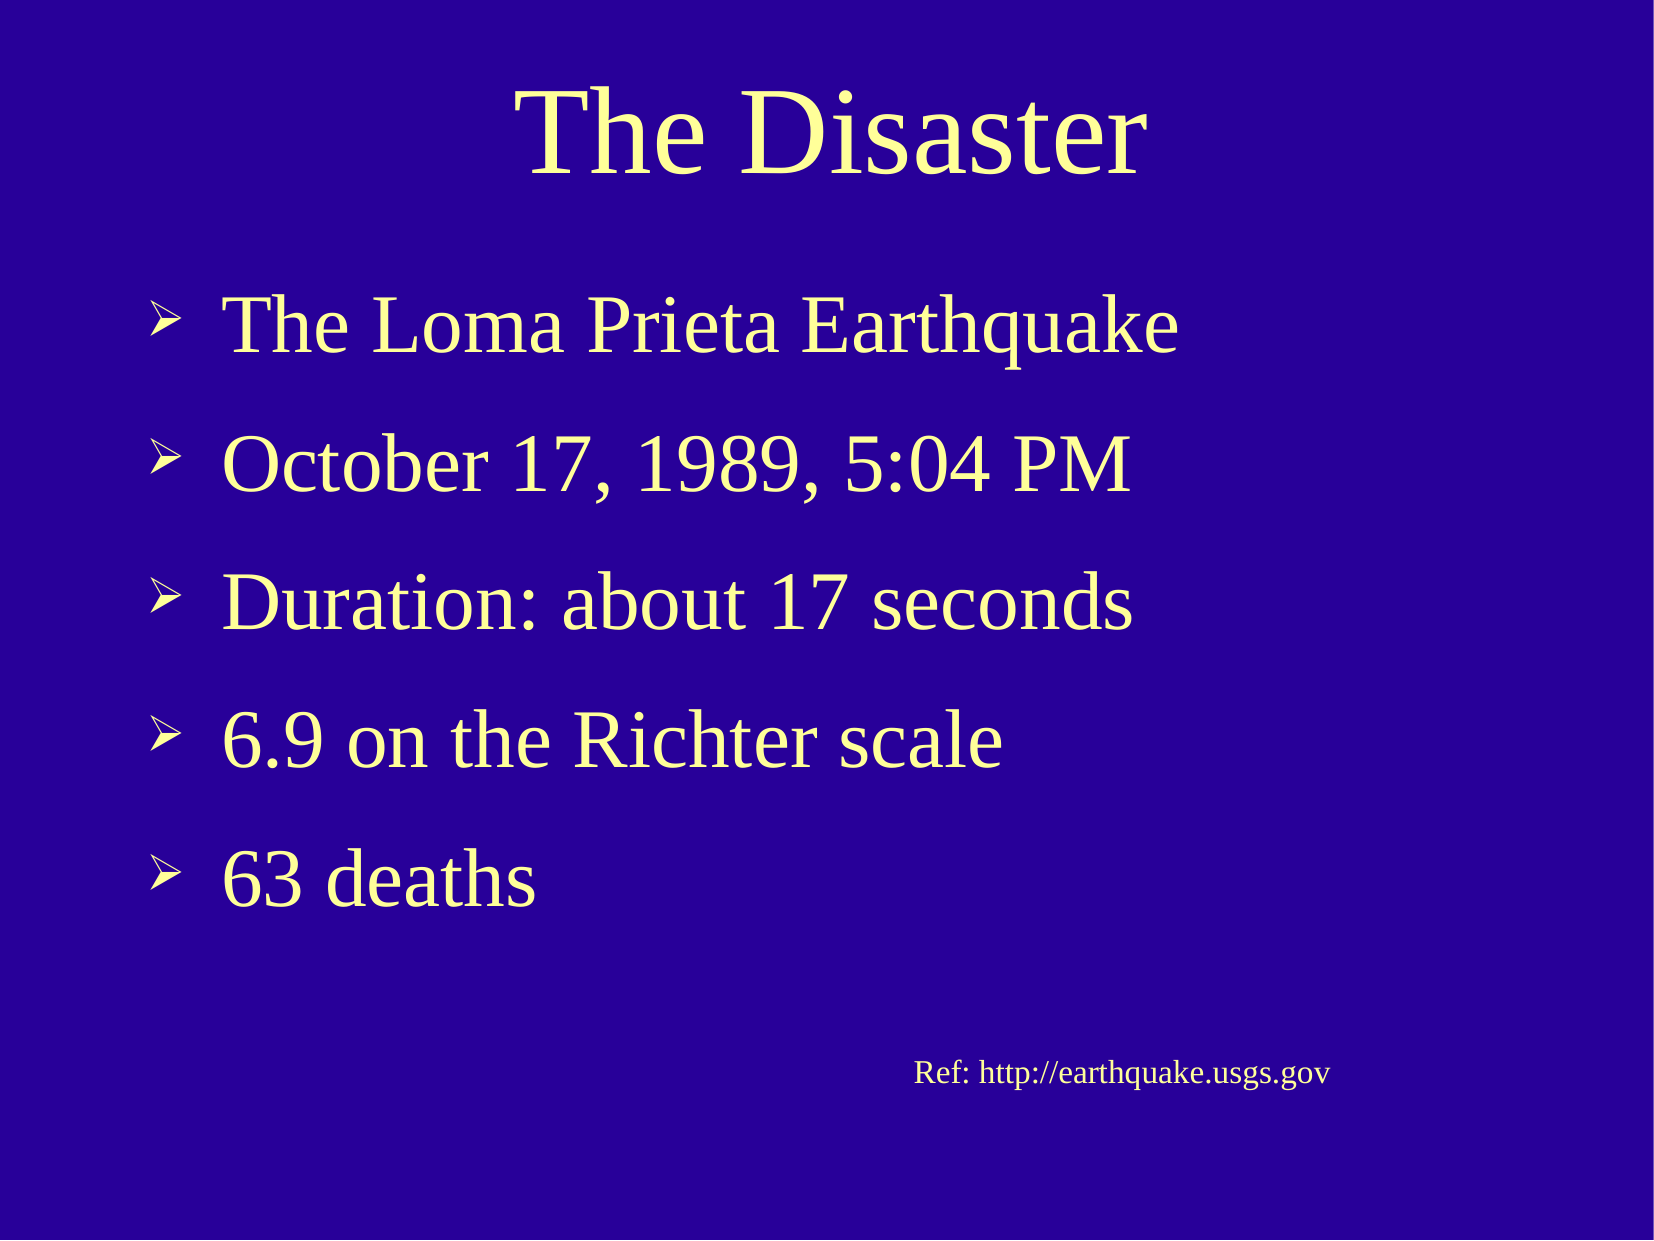

# The Disaster
The Loma Prieta Earthquake
October 17, 1989, 5:04 PM
Duration: about 17 seconds
6.9 on the Richter scale
63 deaths
Ref: http://earthquake.usgs.gov